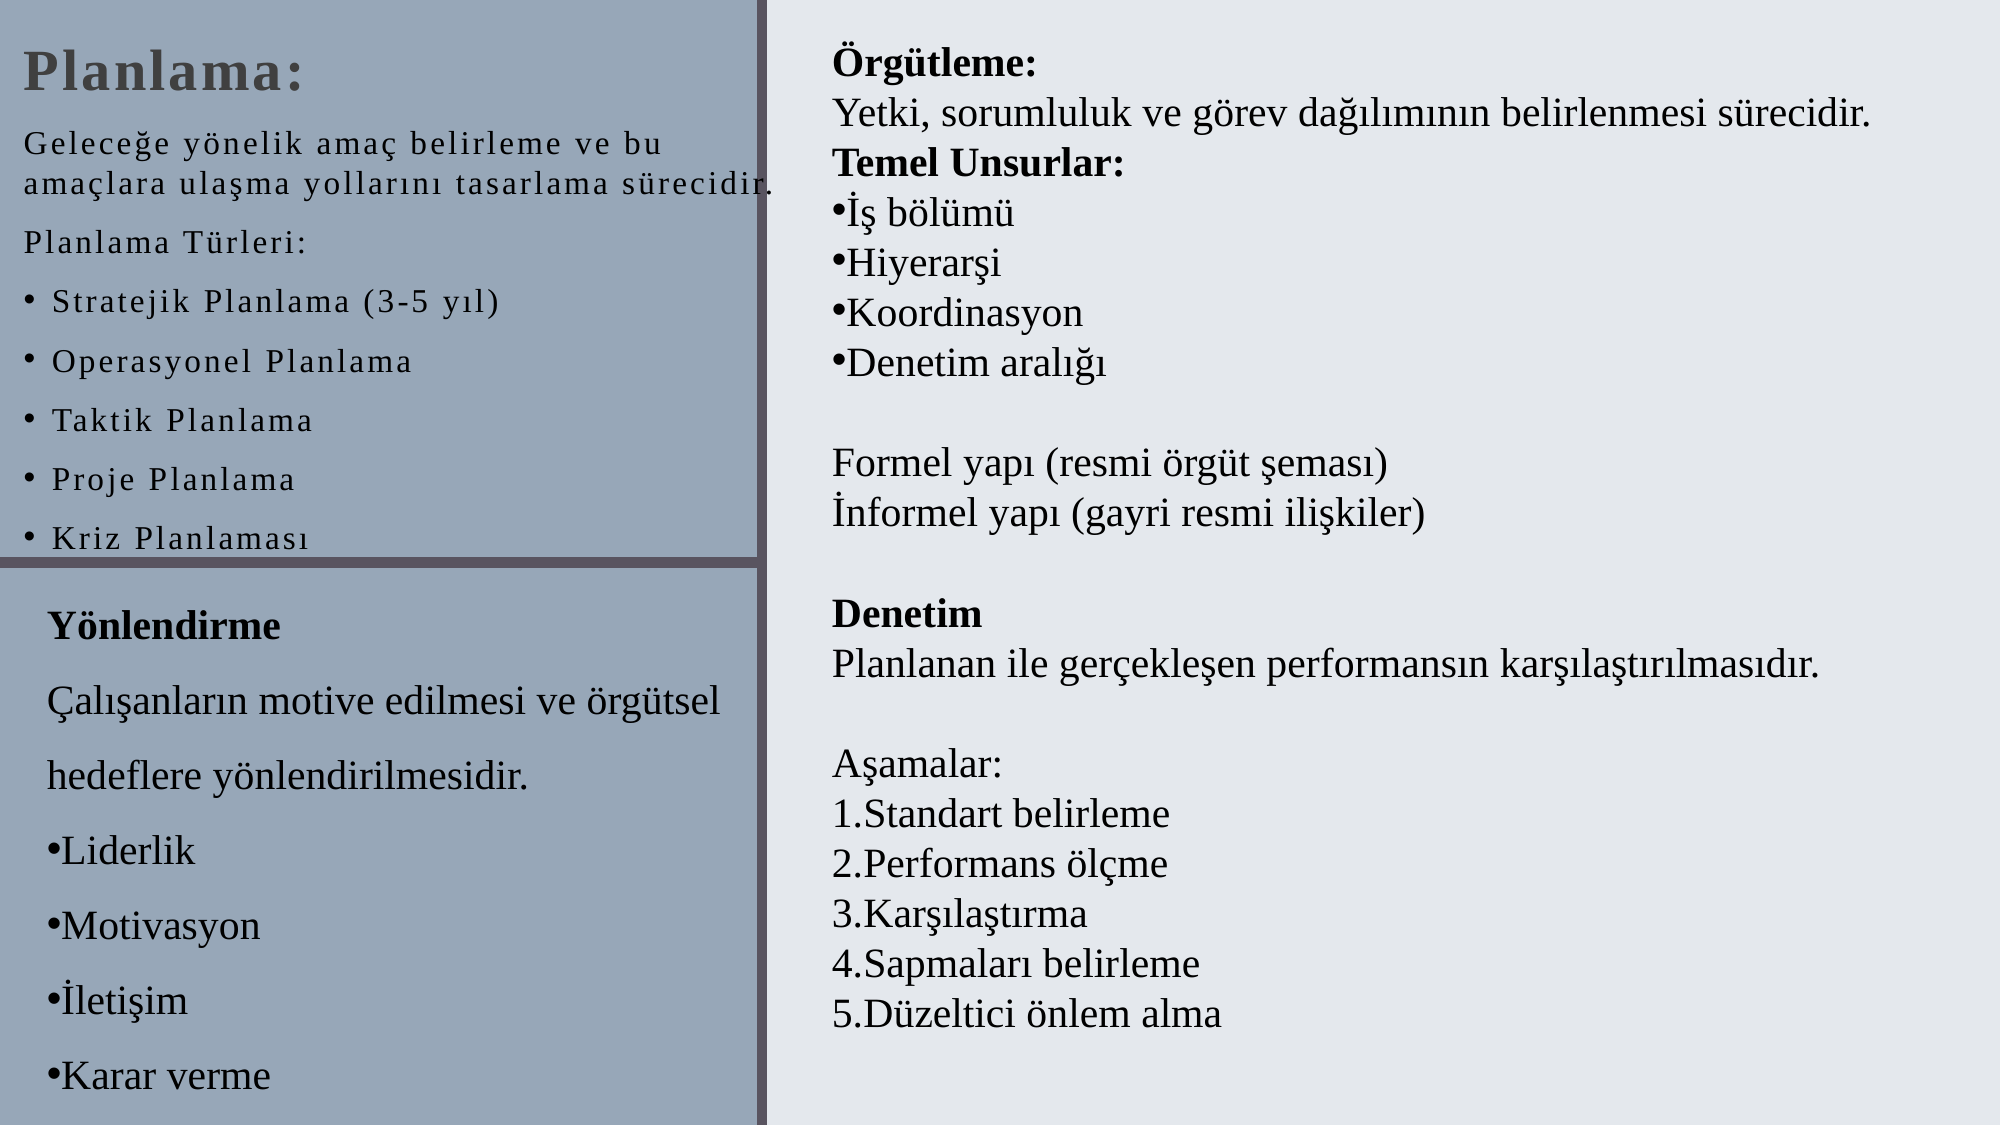

# Planlama:
Geleceğe yönelik amaç belirleme ve bu amaçlara ulaşma yollarını tasarlama sürecidir.
Planlama Türleri:
Stratejik Planlama (3-5 yıl)
Operasyonel Planlama
Taktik Planlama
Proje Planlama
Kriz Planlaması
Örgütleme:
Yetki, sorumluluk ve görev dağılımının belirlenmesi sürecidir.
Temel Unsurlar:
İş bölümü
Hiyerarşi
Koordinasyon
Denetim aralığı
Formel yapı (resmi örgüt şeması)
İnformel yapı (gayri resmi ilişkiler)
Yönlendirme
Çalışanların motive edilmesi ve örgütsel hedeflere yönlendirilmesidir.
Liderlik
Motivasyon
İletişim
Karar verme
Denetim
Planlanan ile gerçekleşen performansın karşılaştırılmasıdır.
Aşamalar:
Standart belirleme
Performans ölçme
Karşılaştırma
Sapmaları belirleme
Düzeltici önlem alma